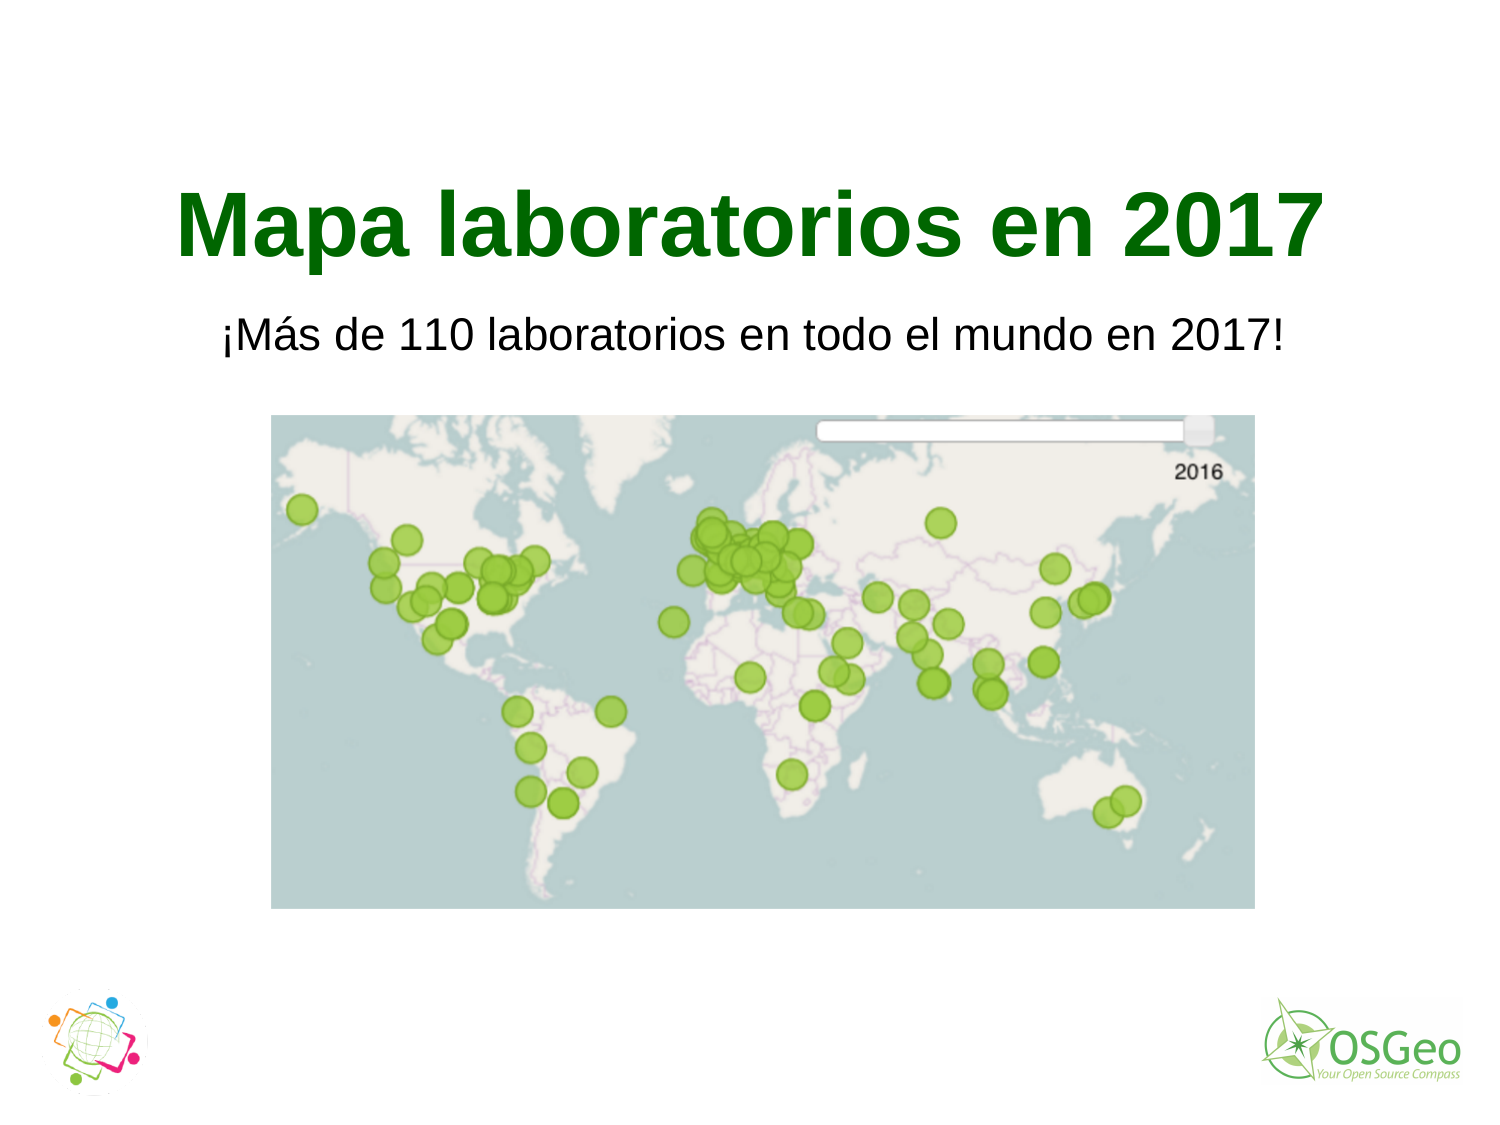

# Mapa laboratorios en 2017
¡Más de 110 laboratorios en todo el mundo en 2017!